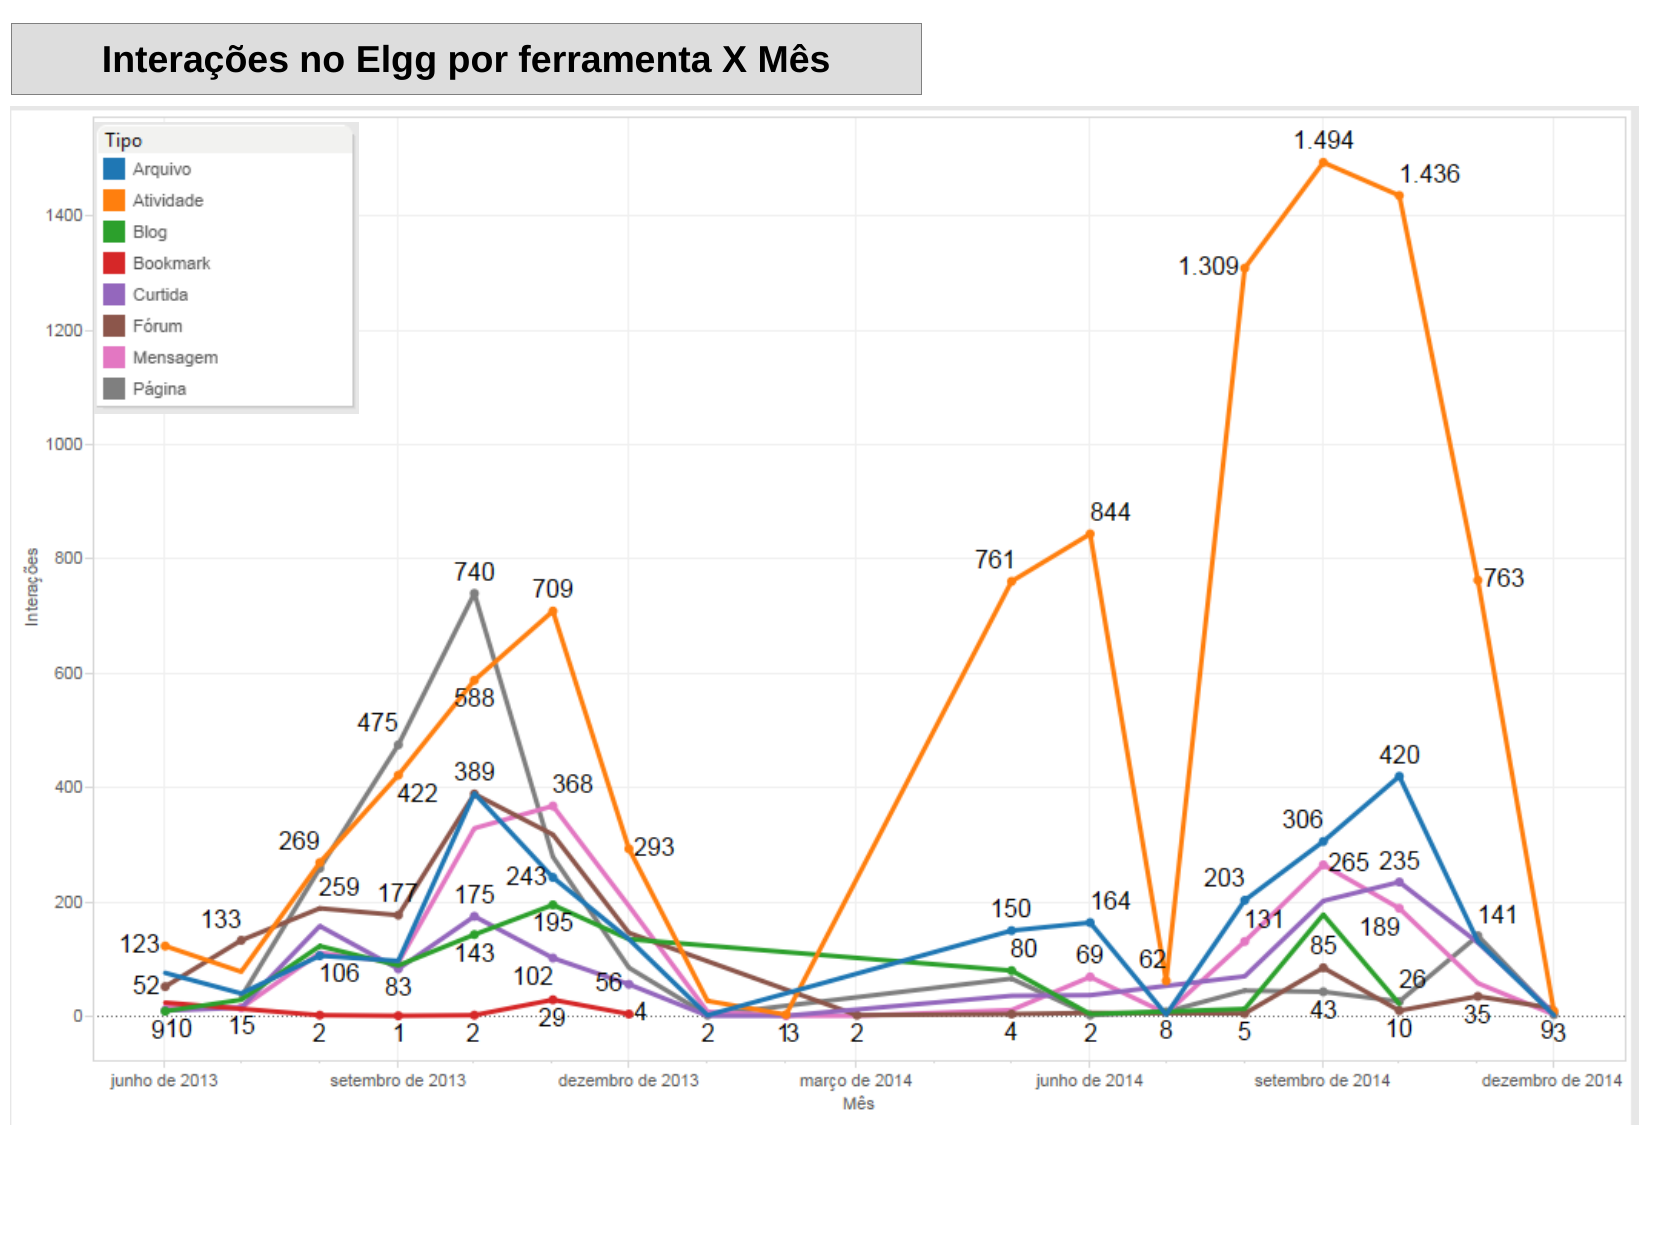

Interações no Elgg por ferramenta X Mês